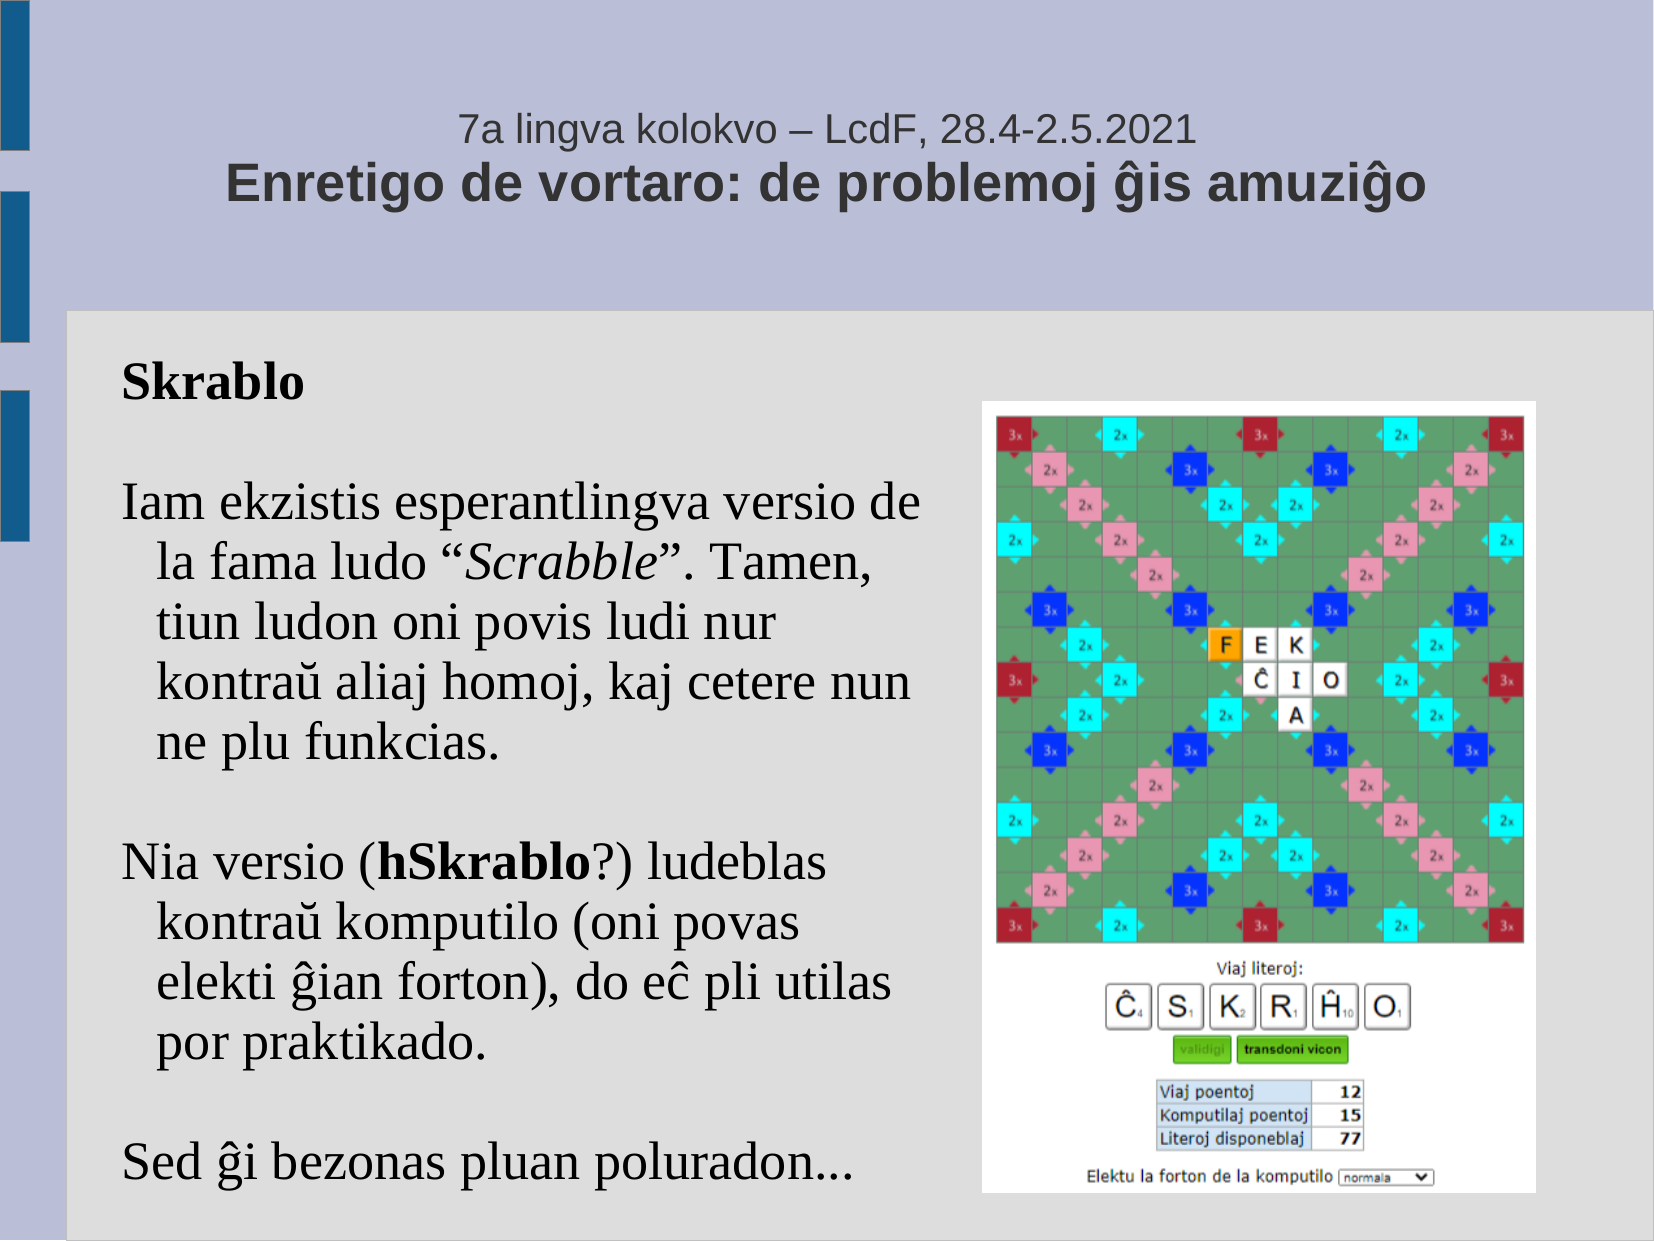

# 7a lingva kolokvo – LcdF, 28.4-2.5.2021 Enretigo de vortaro: de problemoj ĝis amuziĝo
Skrablo
Iam ekzistis esperantlingva versio de la fama ludo “Scrabble”. Tamen, tiun ludon oni povis ludi nur kontraŭ aliaj homoj, kaj cetere nun ne plu funkcias.
Nia versio (hSkrablo?) ludeblas kontraŭ komputilo (oni povas elekti ĝian forton), do eĉ pli utilas por praktikado.
Sed ĝi bezonas pluan poluradon...